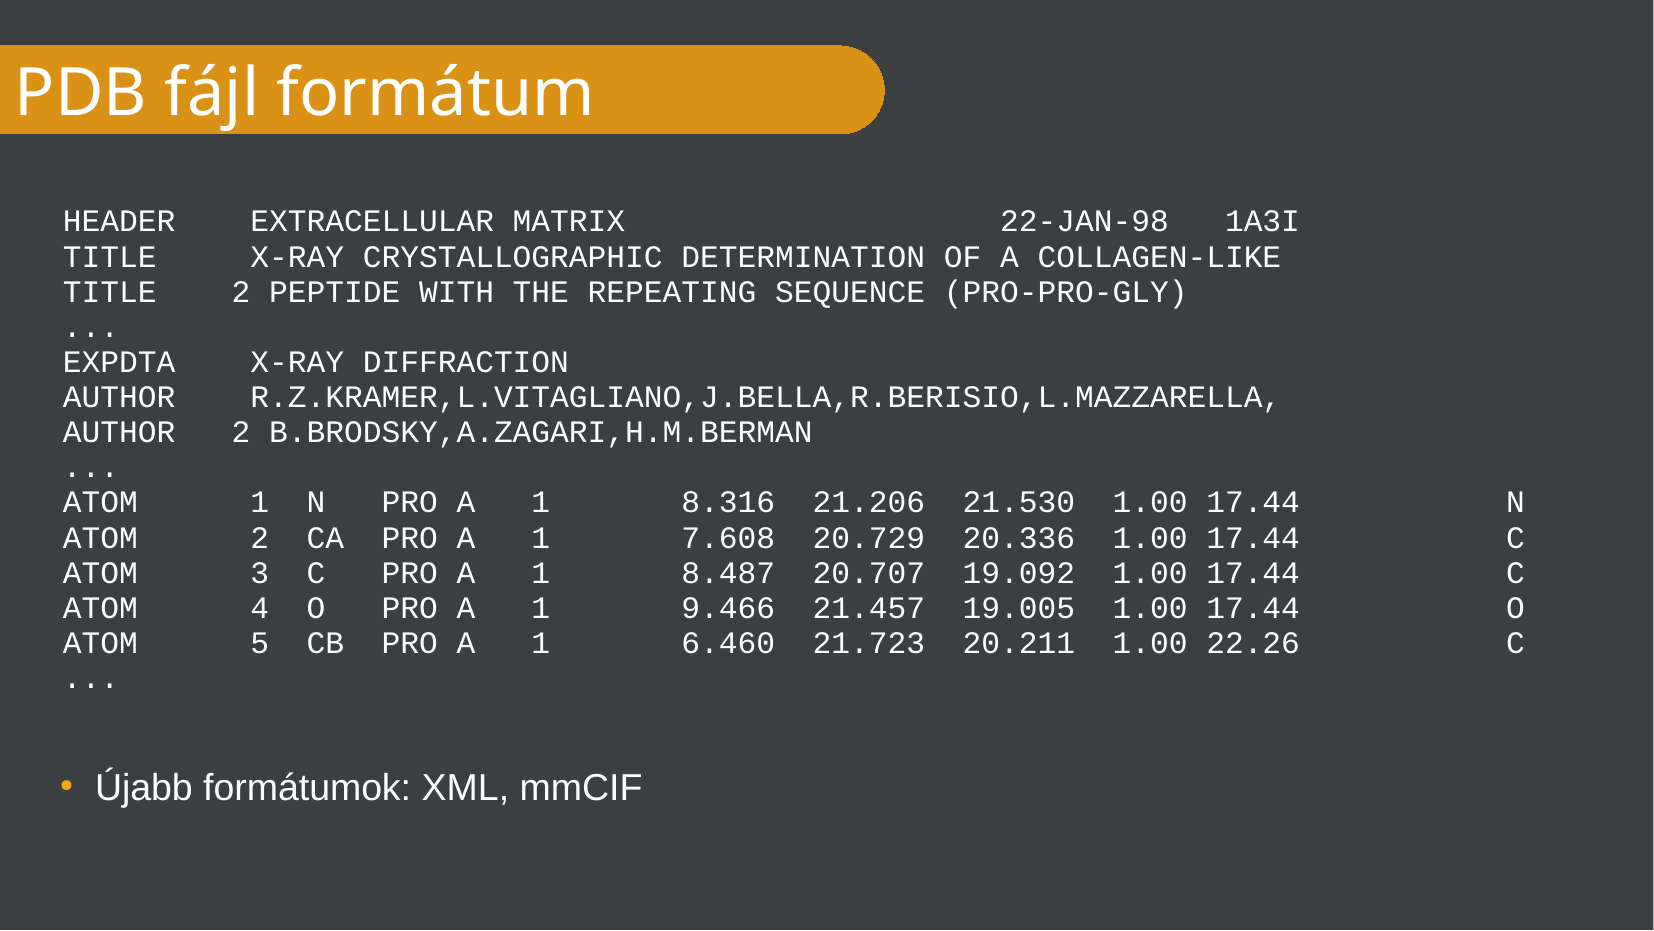

PDB fájl formátum
HEADER EXTRACELLULAR MATRIX 22-JAN-98 1A3I
TITLE X-RAY CRYSTALLOGRAPHIC DETERMINATION OF A COLLAGEN-LIKE
TITLE 2 PEPTIDE WITH THE REPEATING SEQUENCE (PRO-PRO-GLY)
...
EXPDTA X-RAY DIFFRACTION
AUTHOR R.Z.KRAMER,L.VITAGLIANO,J.BELLA,R.BERISIO,L.MAZZARELLA,
AUTHOR 2 B.BRODSKY,A.ZAGARI,H.M.BERMAN
...
ATOM 1 N PRO A 1 8.316 21.206 21.530 1.00 17.44 N
ATOM 2 CA PRO A 1 7.608 20.729 20.336 1.00 17.44 C
ATOM 3 C PRO A 1 8.487 20.707 19.092 1.00 17.44 C
ATOM 4 O PRO A 1 9.466 21.457 19.005 1.00 17.44 O
ATOM 5 CB PRO A 1 6.460 21.723 20.211 1.00 22.26 C
...
Újabb formátumok: XML, mmCIF